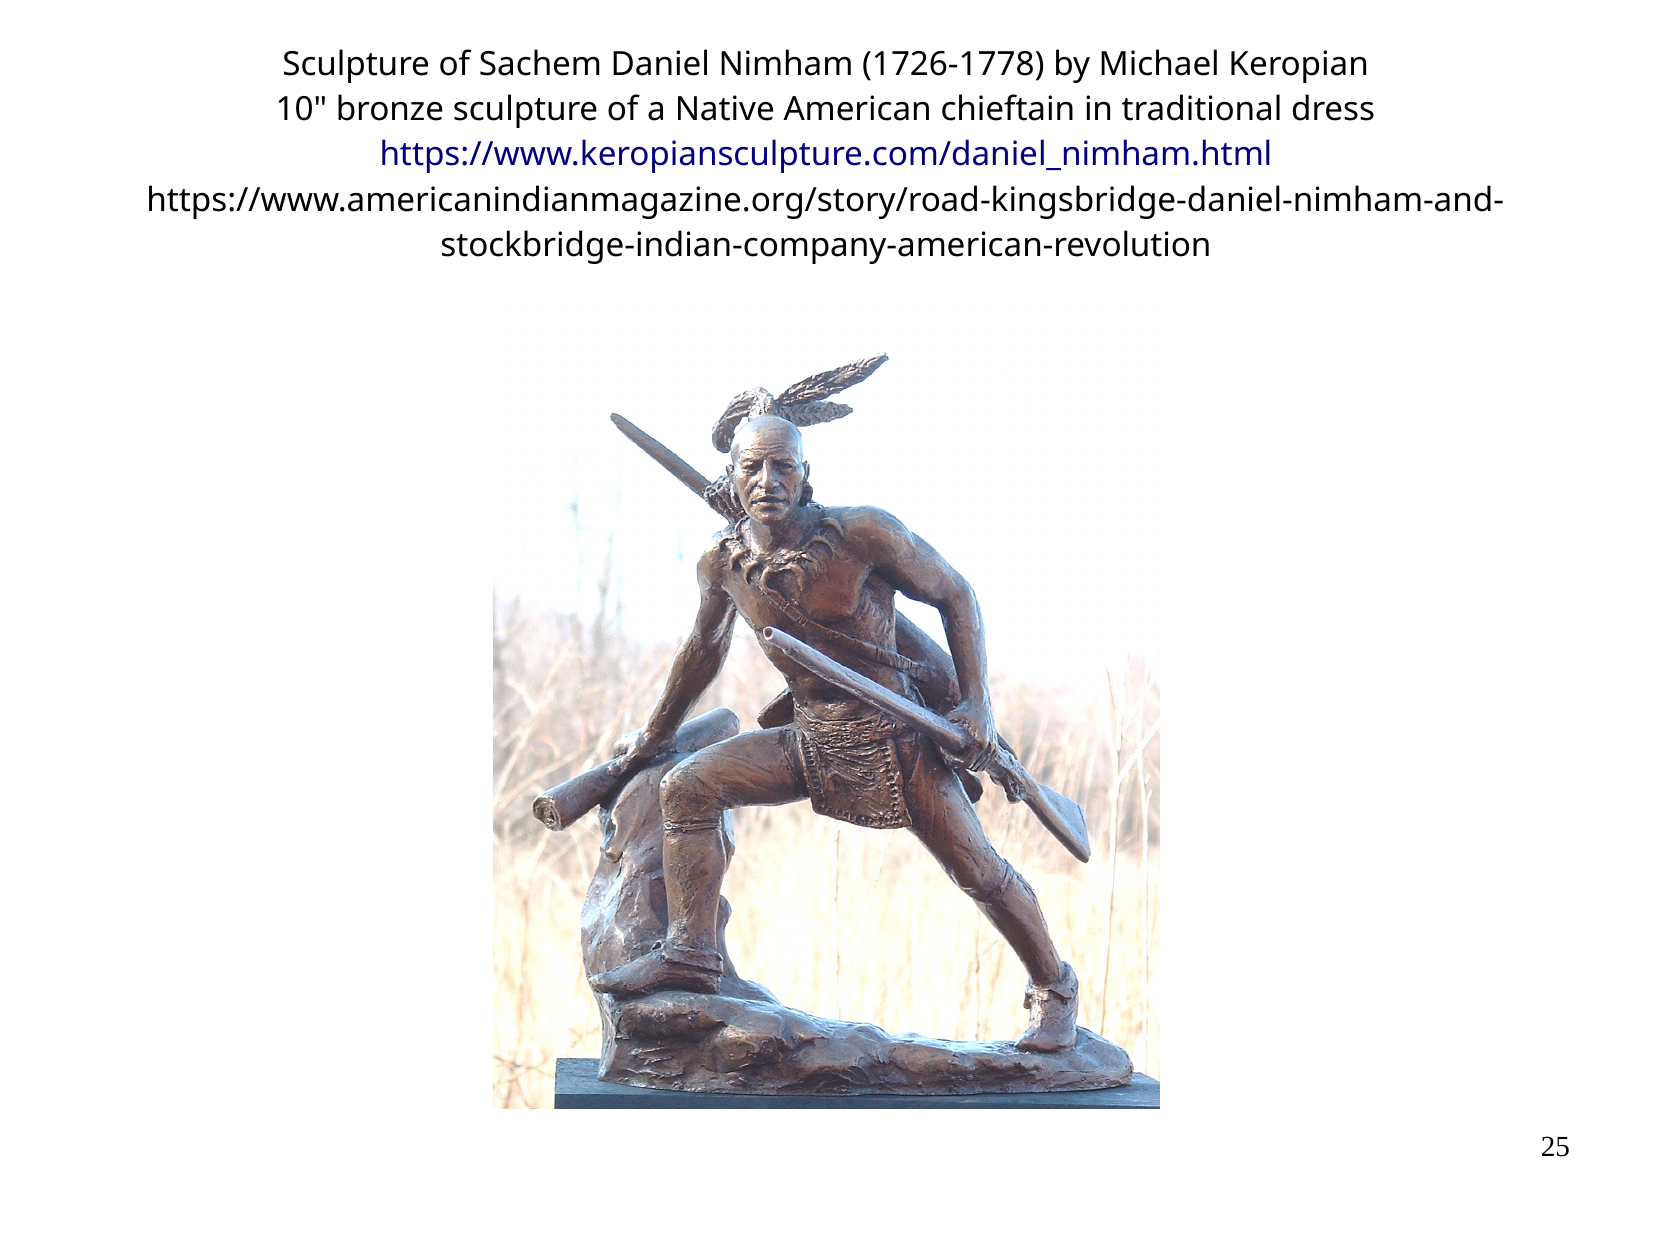

# Sculpture of Sachem Daniel Nimham (1726-1778) by Michael Keropian 10" bronze sculpture of a Native American chieftain in traditional dress https://www.keropiansculpture.com/daniel_nimham.html https://www.americanindianmagazine.org/story/road-kingsbridge-daniel-nimham-and-stockbridge-indian-company-american-revolution
25